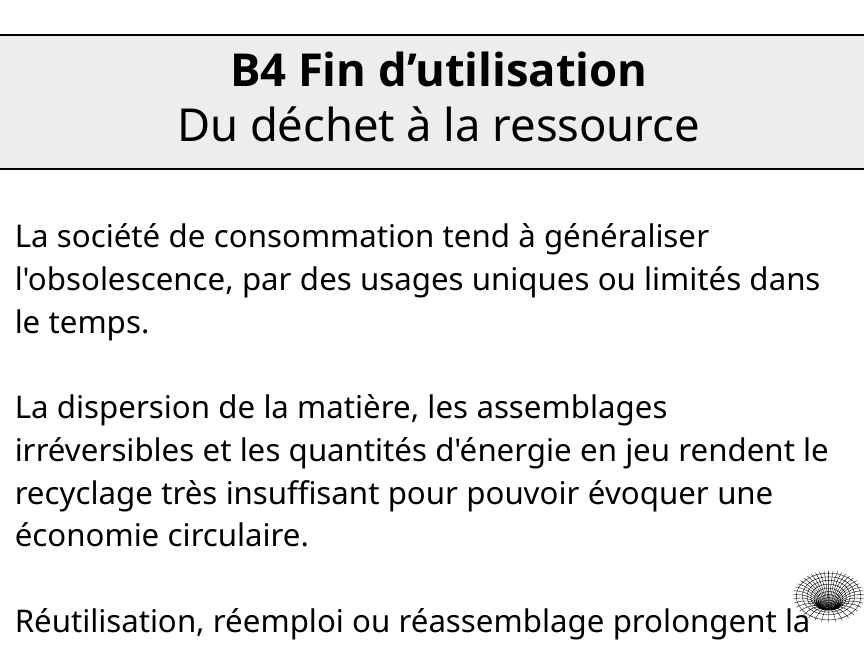

# B4 Fin d’utilisation Du déchet à la ressource
La société de consommation tend à généraliser l'obsolescence, par des usages uniques ou limités dans le temps.
La dispersion de la matière, les assemblages irréversibles et les quantités d'énergie en jeu rendent le recyclage très insuffisant pour pouvoir évoquer une économie circulaire.
Réutilisation, réemploi ou réassemblage prolongent la durée de vie d'un dispositif ayant fini de remplir sa fonction initiale. Le zéro déchet cherche à sortir du gaspillage institutionnalisé.